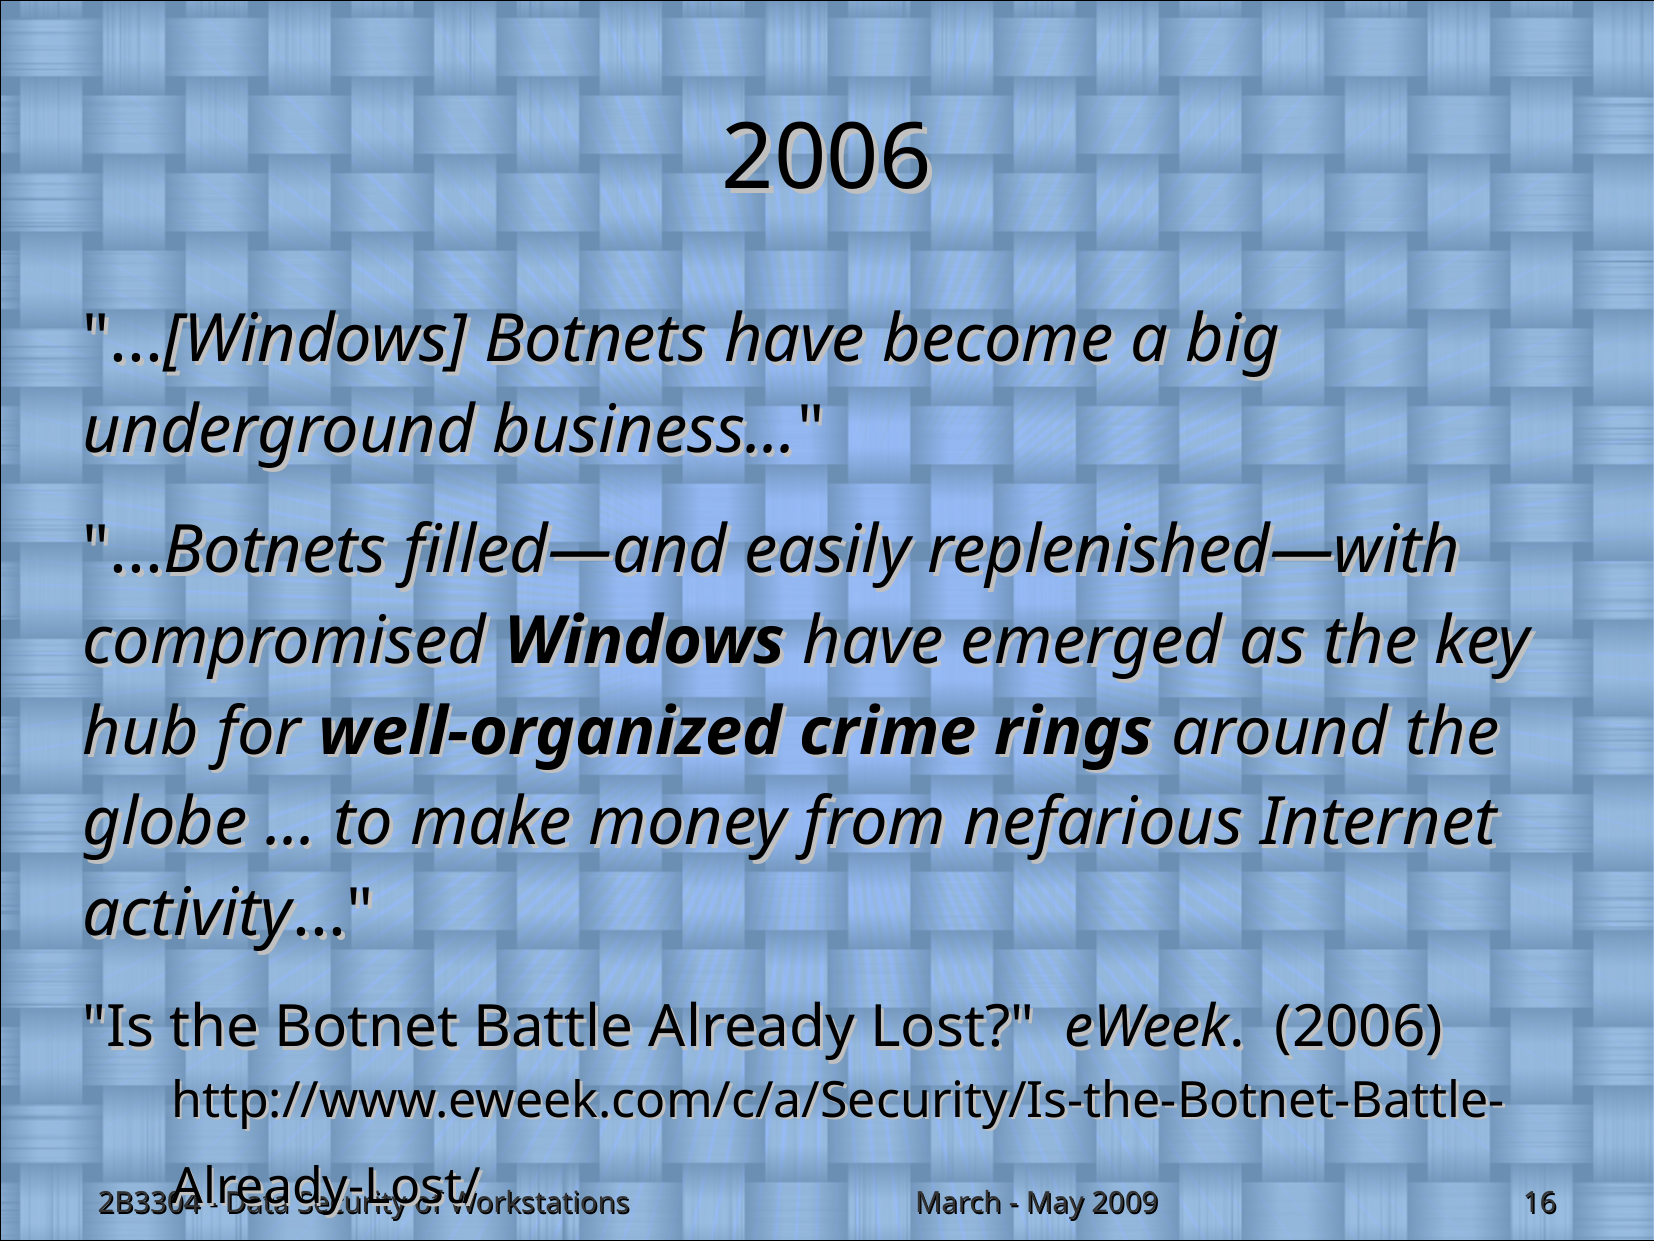

# 2006
"...[Windows] Botnets have become a big underground business..."
"...Botnets filled—and easily replenished—with compromised Windows have emerged as the key hub for well-organized crime rings around the globe ... to make money from nefarious Internet activity..."
"Is the Botnet Battle Already Lost?" eWeek. (2006)
http://www.eweek.com/c/a/Security/Is-the-Botnet-Battle-Already-Lost/